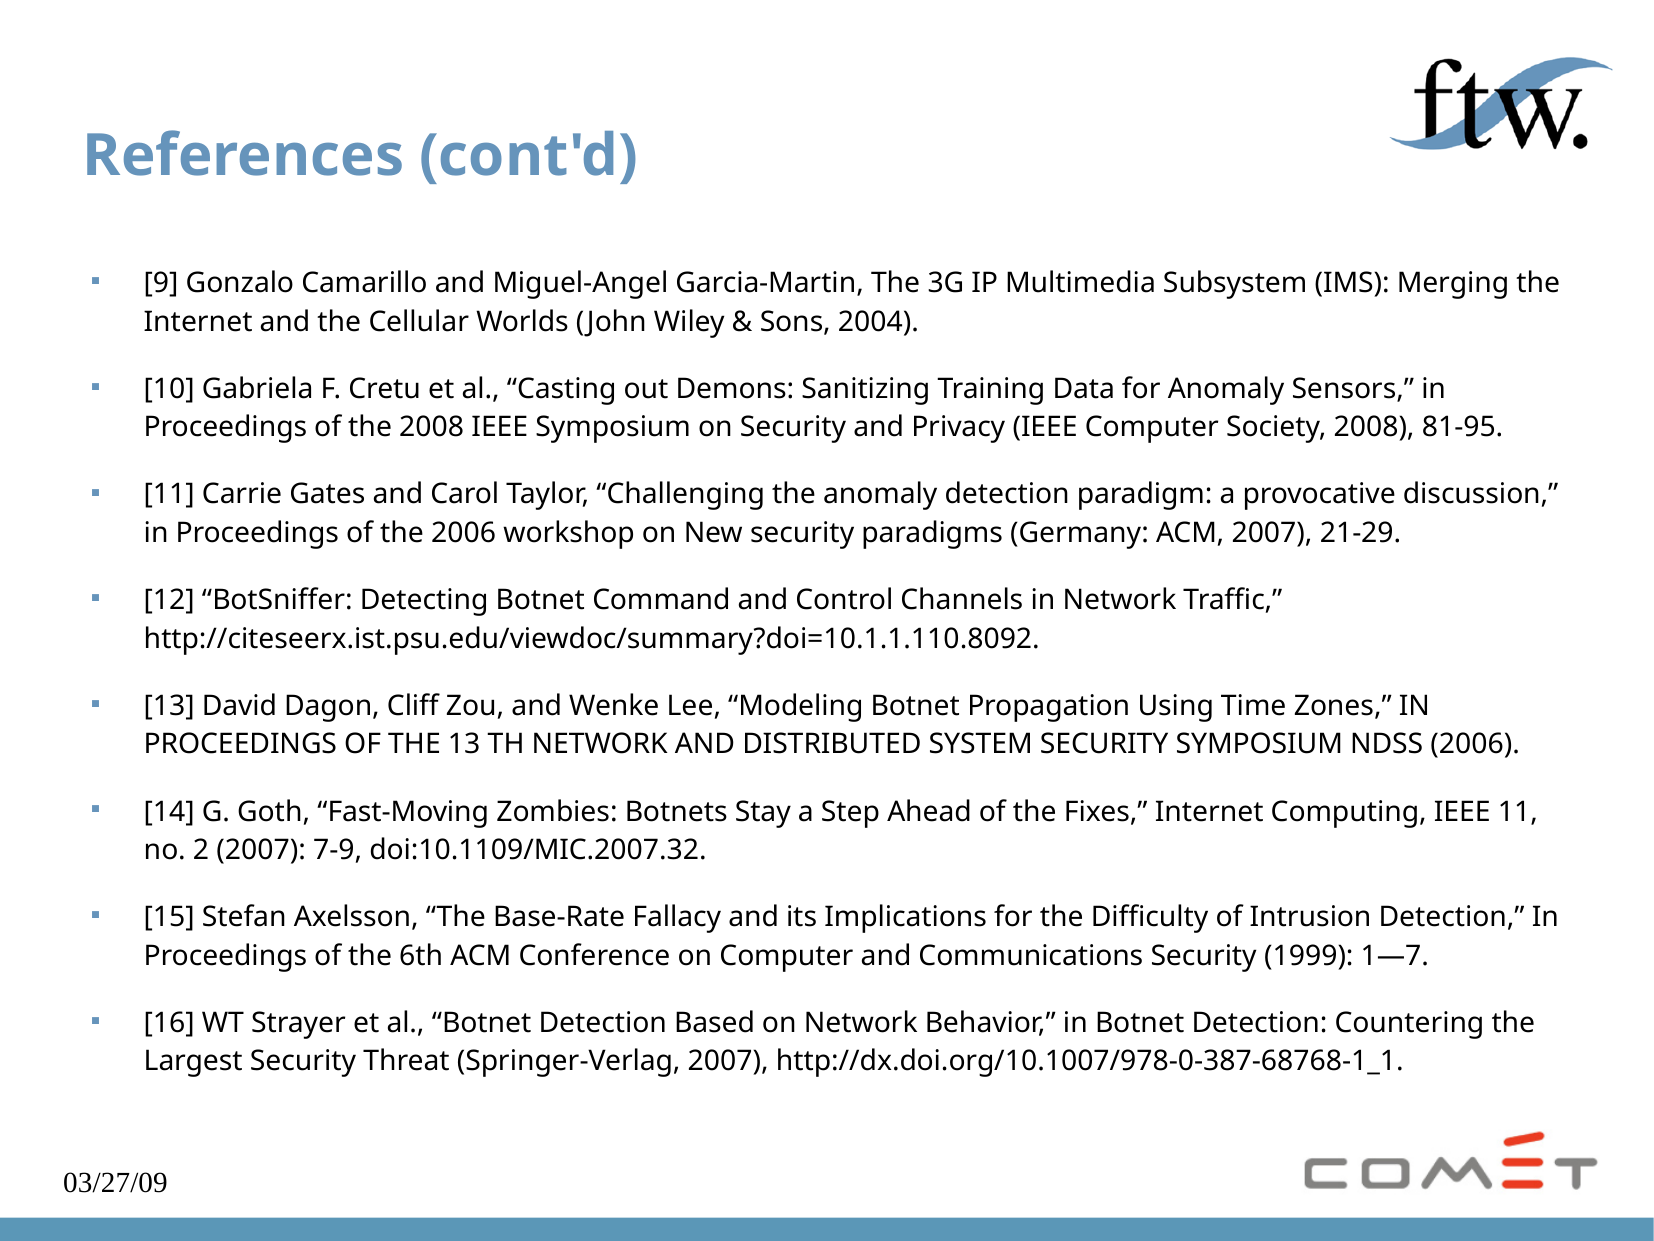

# References (cont'd)
[9] Gonzalo Camarillo and Miguel-Angel Garcia-Martin, The 3G IP Multimedia Subsystem (IMS): Merging the Internet and the Cellular Worlds (John Wiley & Sons, 2004).
[10] Gabriela F. Cretu et al., “Casting out Demons: Sanitizing Training Data for Anomaly Sensors,” in Proceedings of the 2008 IEEE Symposium on Security and Privacy (IEEE Computer Society, 2008), 81-95.
[11] Carrie Gates and Carol Taylor, “Challenging the anomaly detection paradigm: a provocative discussion,” in Proceedings of the 2006 workshop on New security paradigms (Germany: ACM, 2007), 21-29.
[12] “BotSniffer: Detecting Botnet Command and Control Channels in Network Traffic,” http://citeseerx.ist.psu.edu/viewdoc/summary?doi=10.1.1.110.8092.
[13] David Dagon, Cliff Zou, and Wenke Lee, “Modeling Botnet Propagation Using Time Zones,” IN PROCEEDINGS OF THE 13 TH NETWORK AND DISTRIBUTED SYSTEM SECURITY SYMPOSIUM NDSS (2006).
[14] G. Goth, “Fast-Moving Zombies: Botnets Stay a Step Ahead of the Fixes,” Internet Computing, IEEE 11, no. 2 (2007): 7-9, doi:10.1109/MIC.2007.32.
[15] Stefan Axelsson, “The Base-Rate Fallacy and its Implications for the Difficulty of Intrusion Detection,” In Proceedings of the 6th ACM Conference on Computer and Communications Security (1999): 1—7.
[16] WT Strayer et al., “Botnet Detection Based on Network Behavior,” in Botnet Detection: Countering the Largest Security Threat (Springer-Verlag, 2007), http://dx.doi.org/10.1007/978-0-387-68768-1_1.